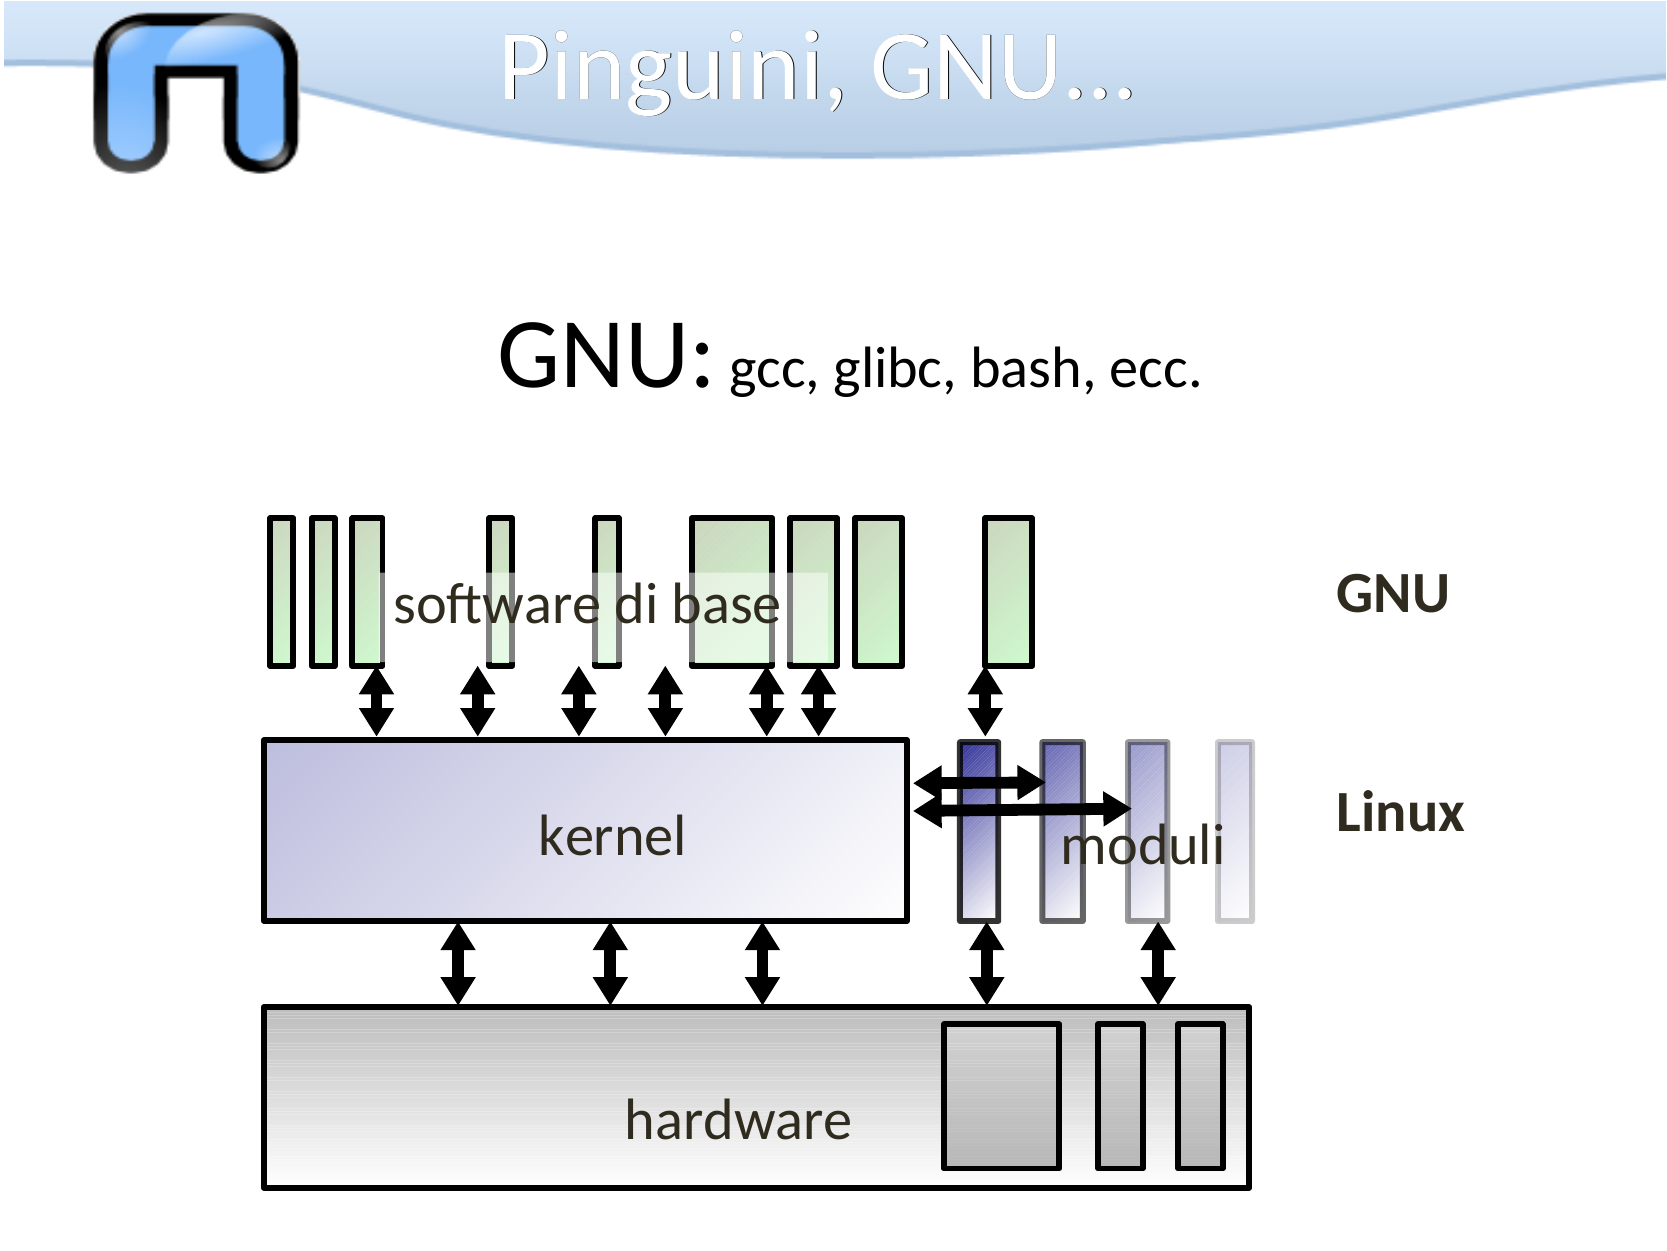

Pinguini, GNU...
# GNU: gcc, glibc, bash, ecc.
GNU
software di base
Linux
kernel
moduli
hardware